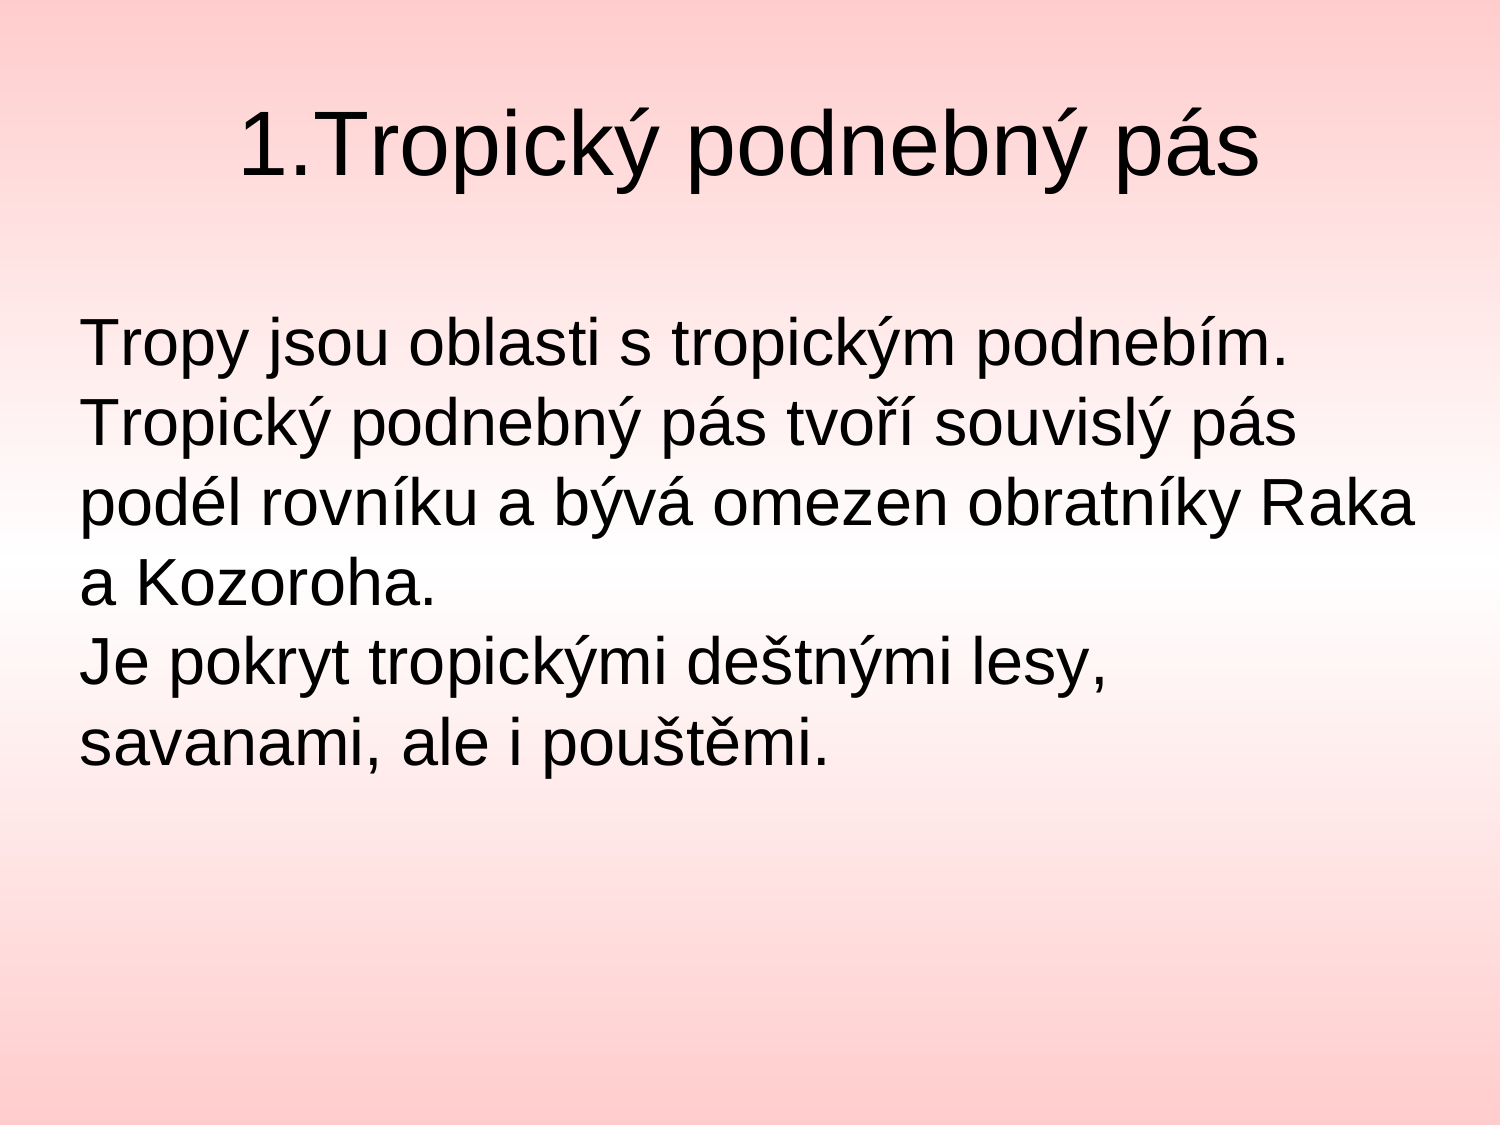

# 1.Tropický podnebný pás
Tropy jsou oblasti s tropickým podnebím.
Tropický podnebný pás tvoří souvislý pás podél rovníku a bývá omezen obratníky Raka a Kozoroha.
Je pokryt tropickými deštnými lesy, savanami, ale i pouštěmi.